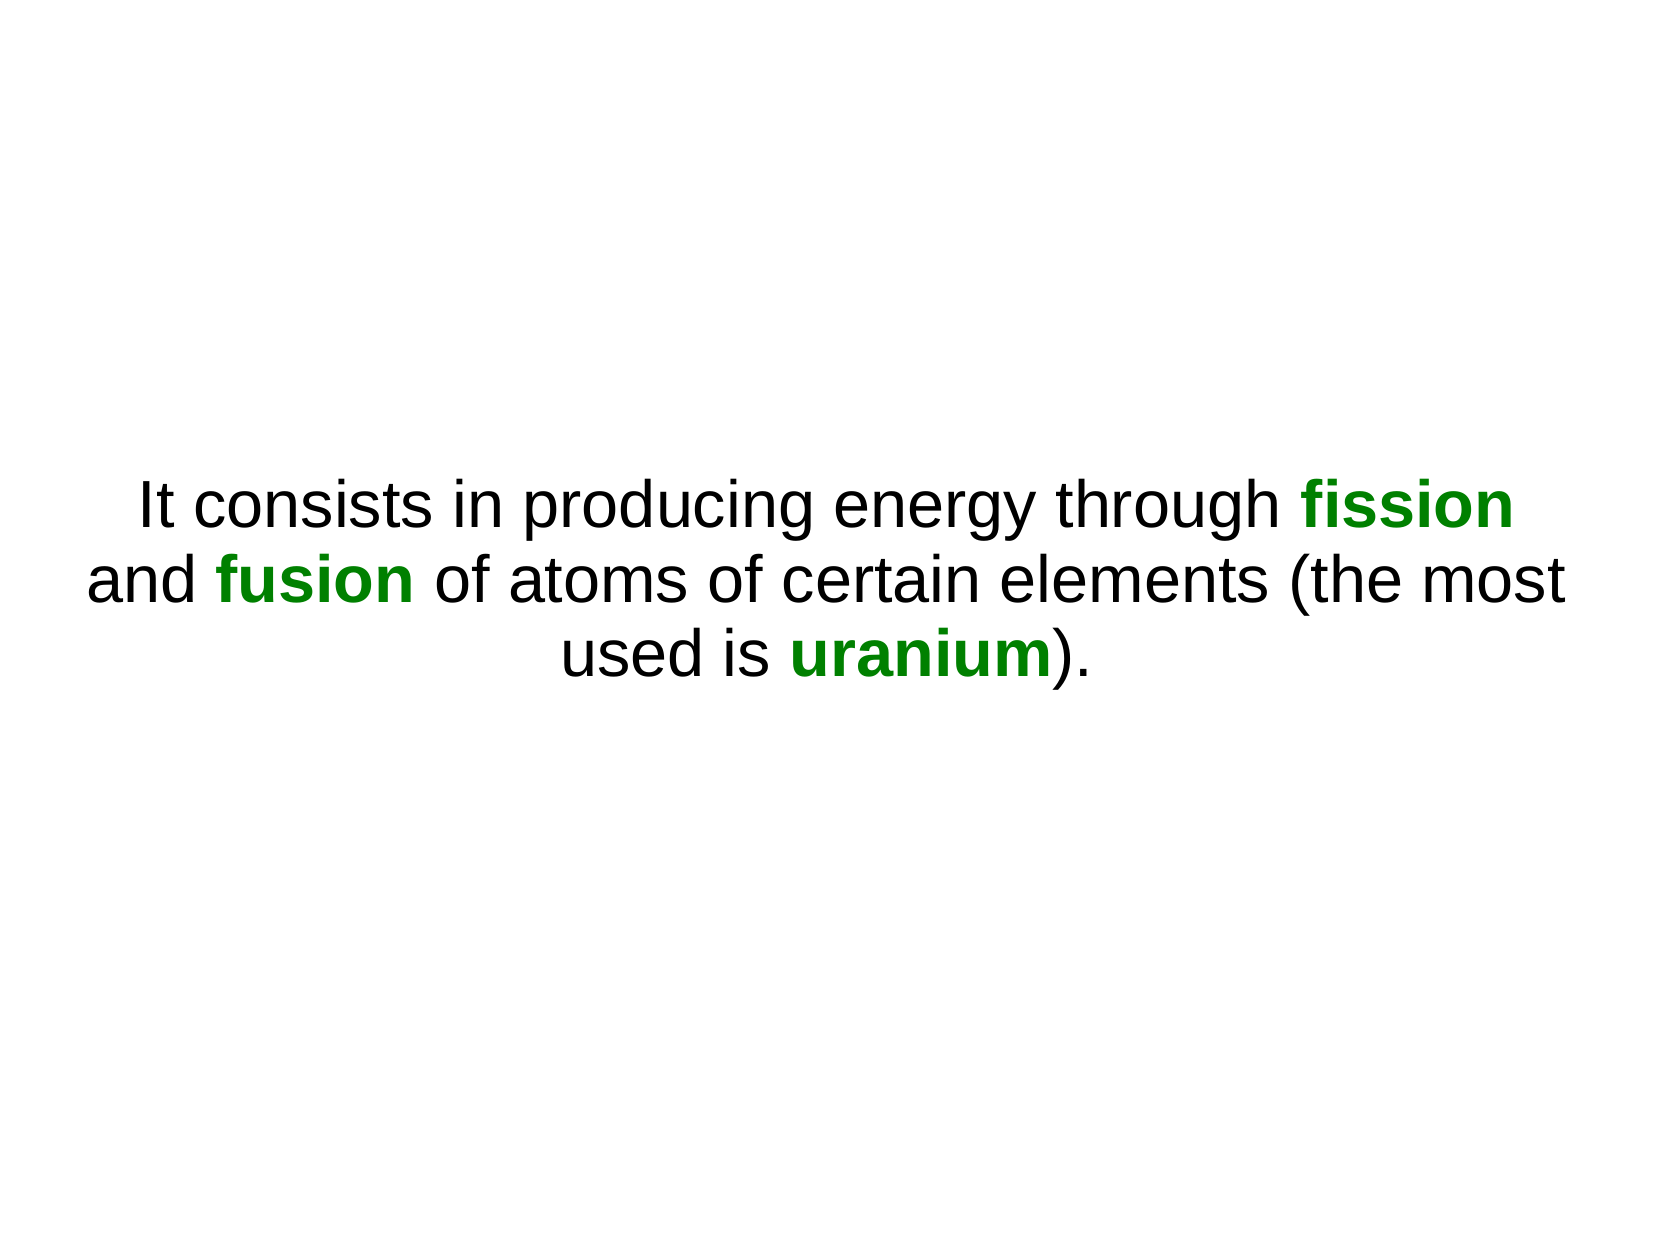

# It consists in producing energy through fission and fusion of atoms of certain elements (the most used is uranium).